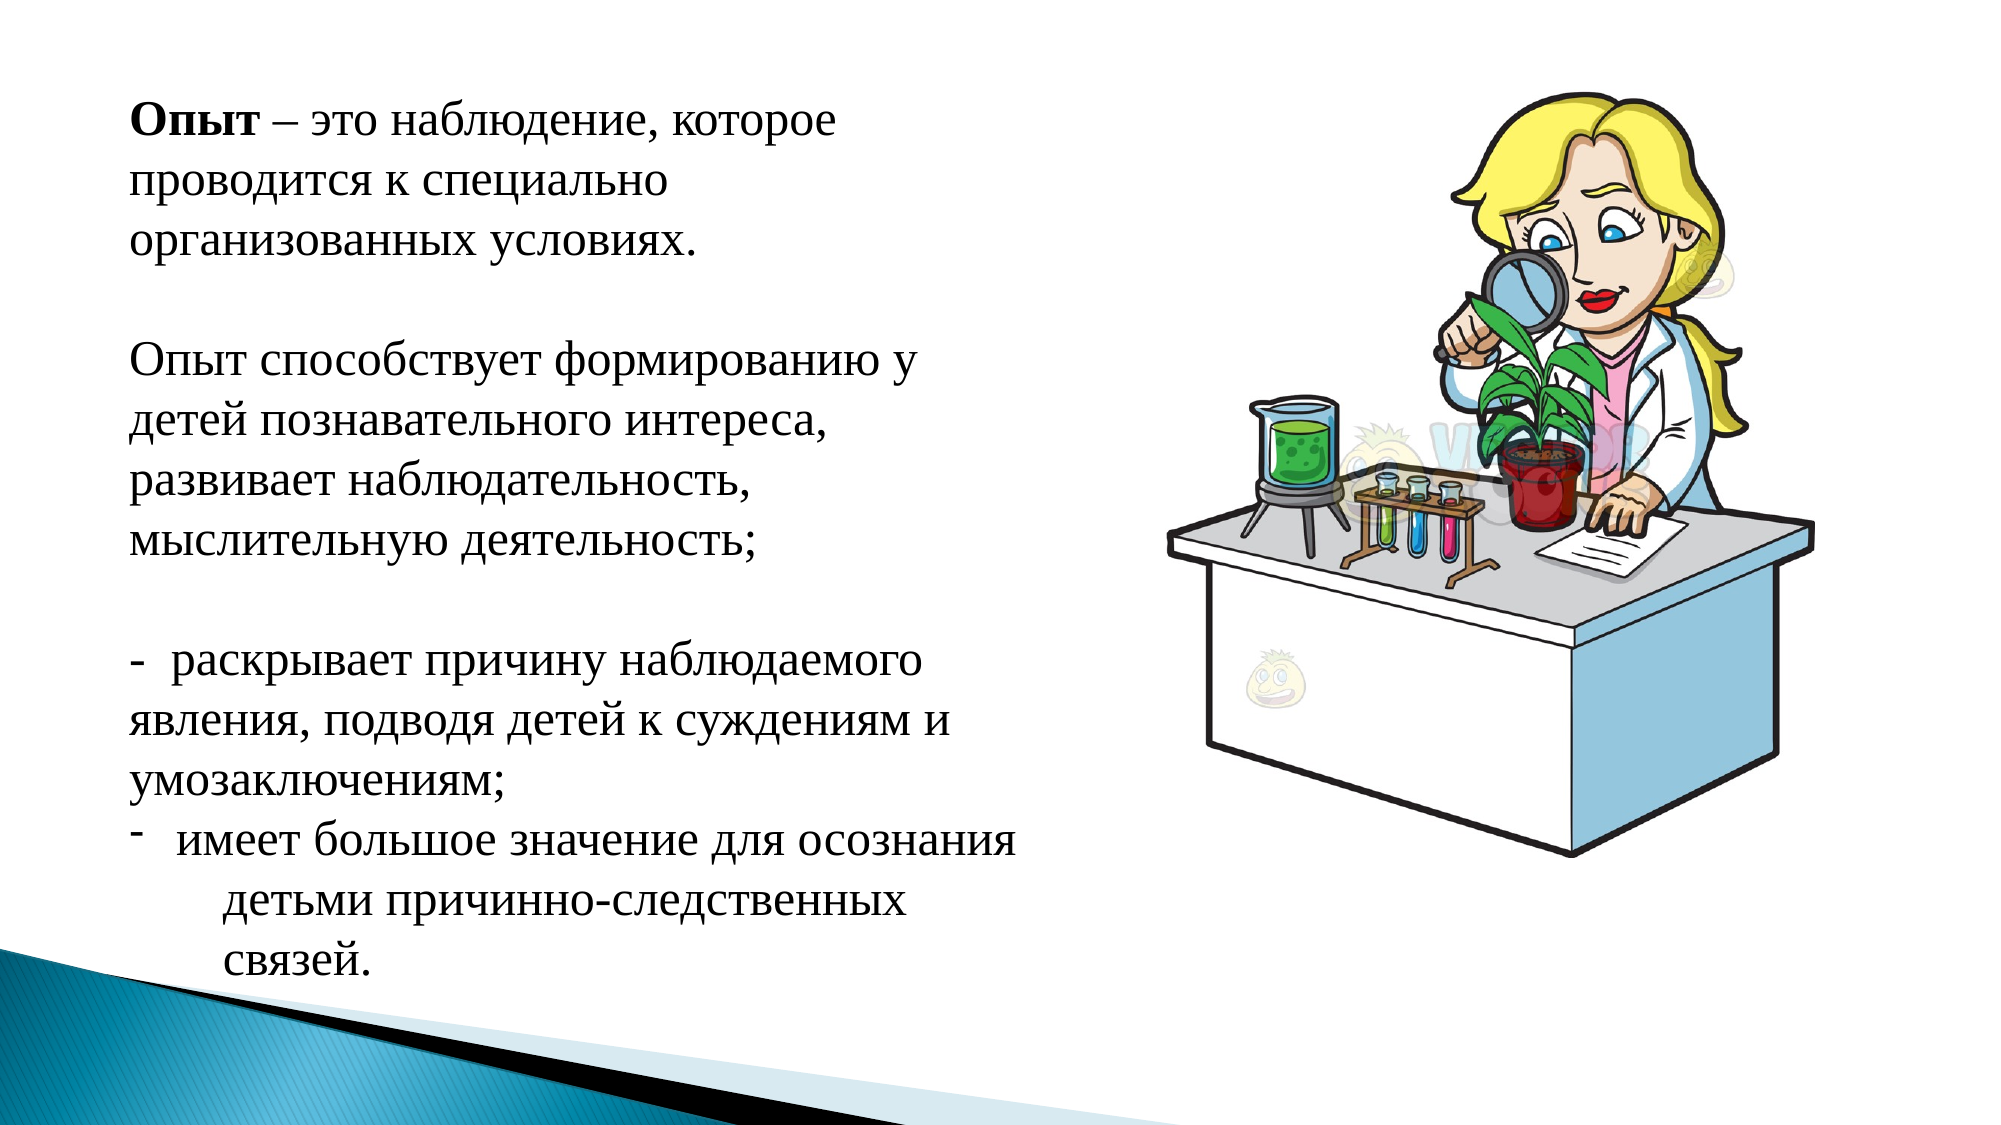

Опыт – это наблюдение, которое проводится к специально организованных условиях.
Опыт способствует формированию у детей познавательного интереса, развивает наблюдательность, мыслительную деятельность;
-  раскрывает причину наблюдаемого явления, подводя детей к суждениям и умозаключениям;
имеет большое значение для осознания детьми причинно-следственных связей.